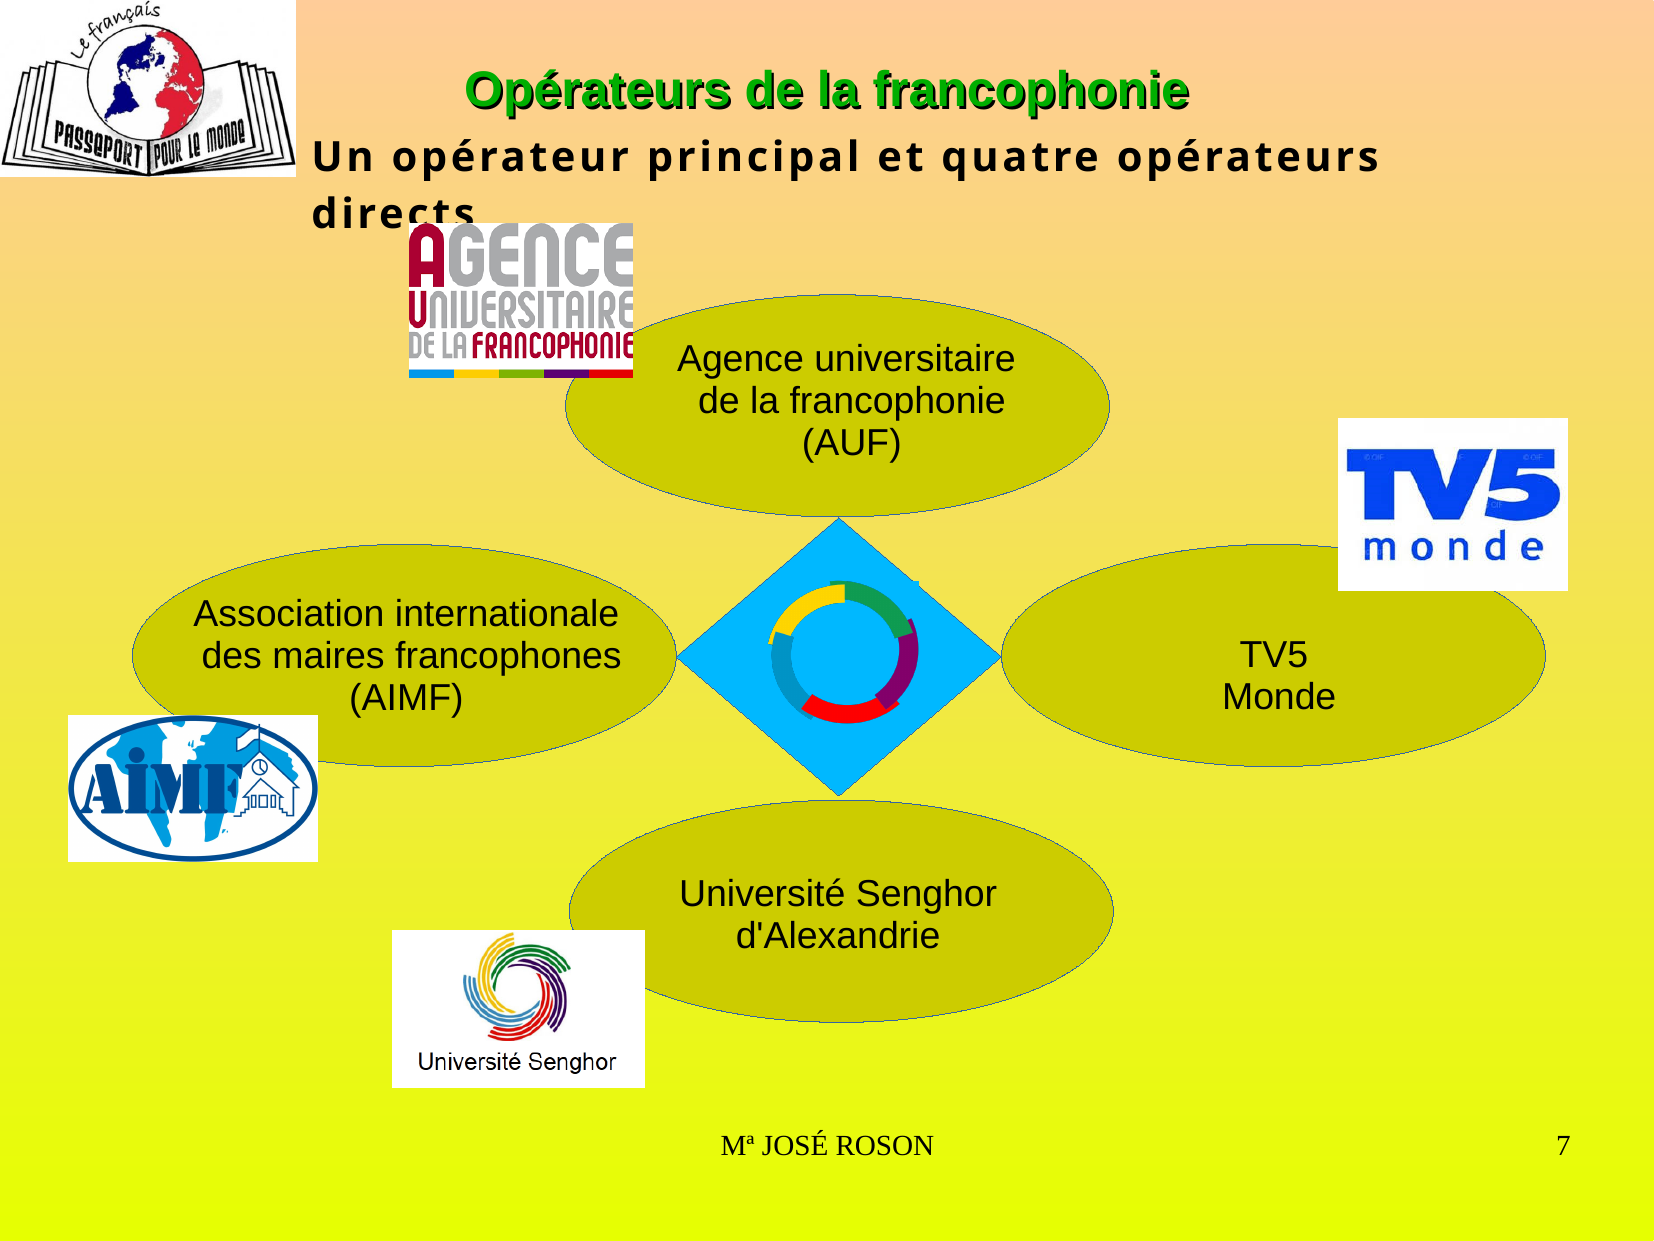

# Opérateurs de la francophonie
Un opérateur principal et quatre opérateurs directs
Agence universitaire
de la francophonie (AUF)
 TV5 Monde
O I F
Association internationale
 des maires francophones (AIMF)
Université Senghor
d'Alexandrie
Mª JOSÉ ROSON
7